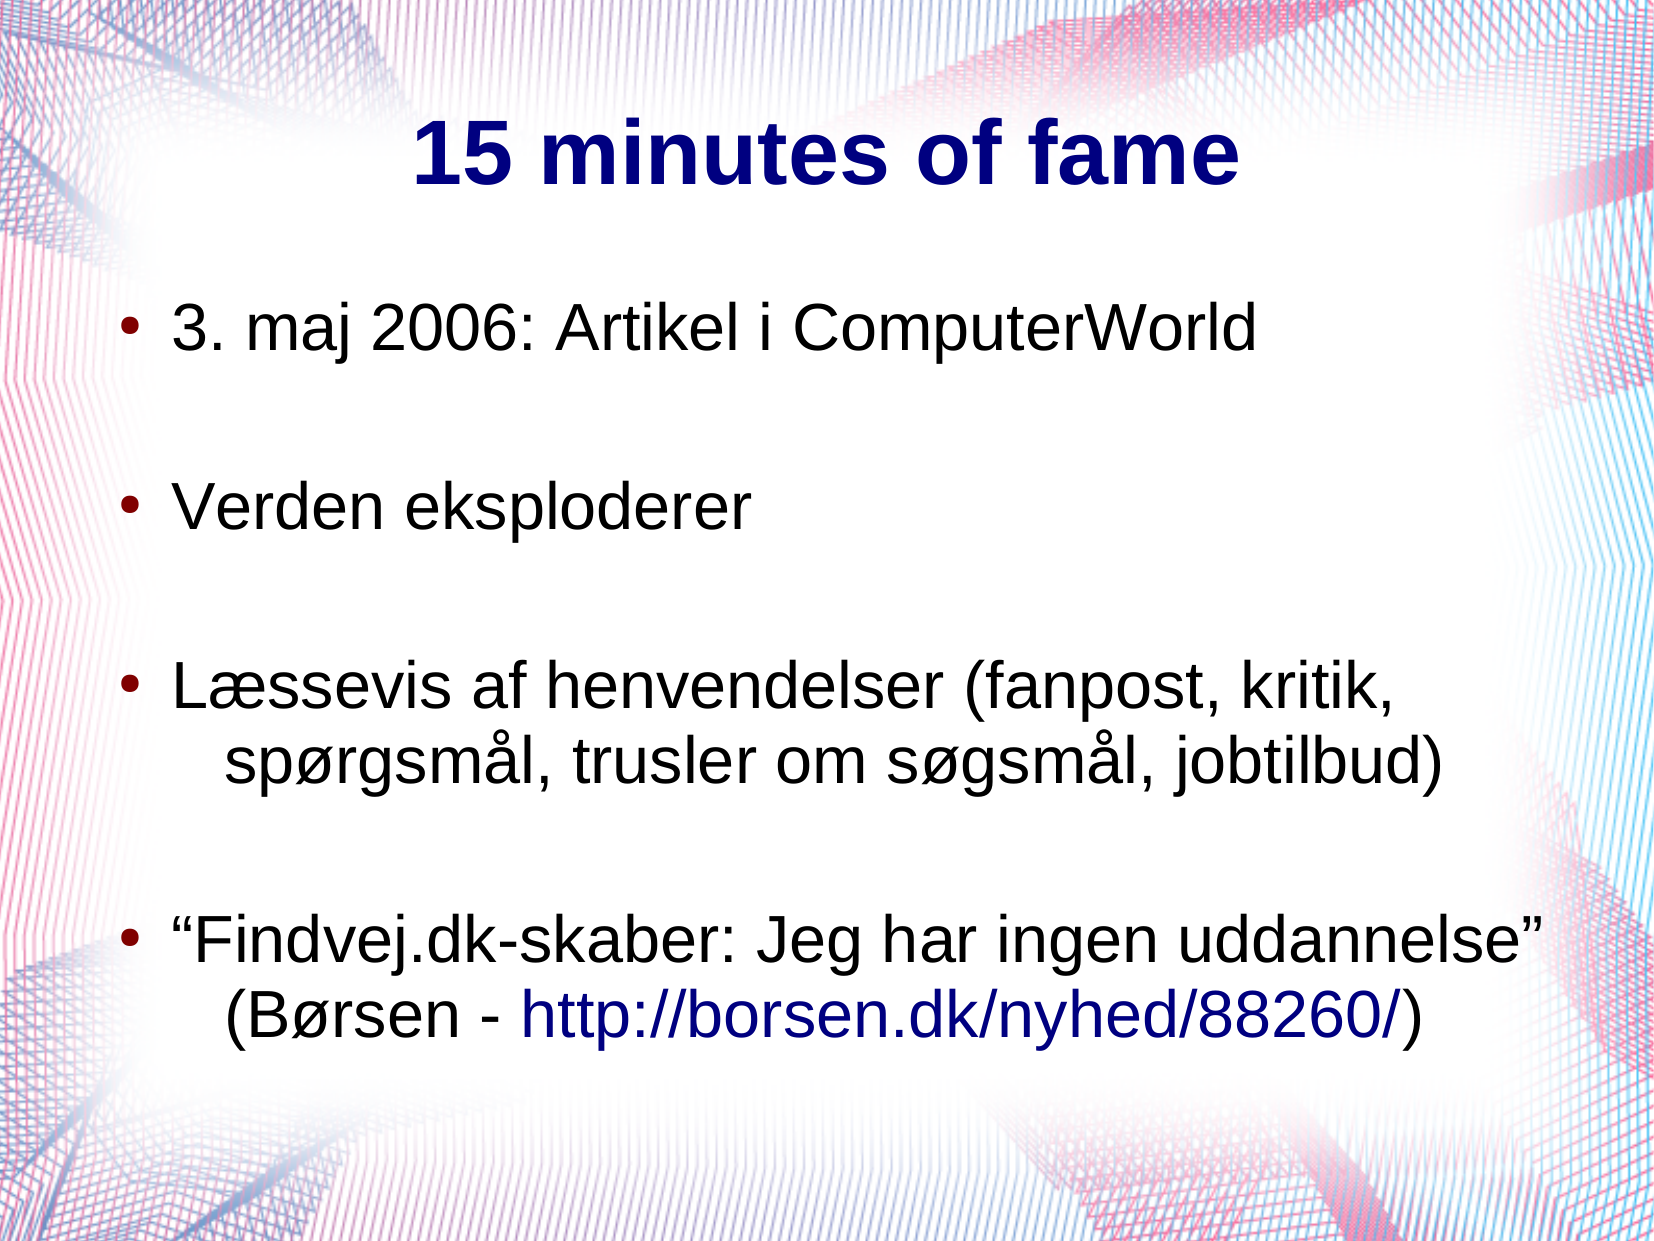

# 15 minutes of fame
3. maj 2006: Artikel i ComputerWorld
Verden eksploderer
Læssevis af henvendelser (fanpost, kritik, spørgsmål, trusler om søgsmål, jobtilbud)
“Findvej.dk-skaber: Jeg har ingen uddannelse”
(Børsen - http://borsen.dk/nyhed/88260/)